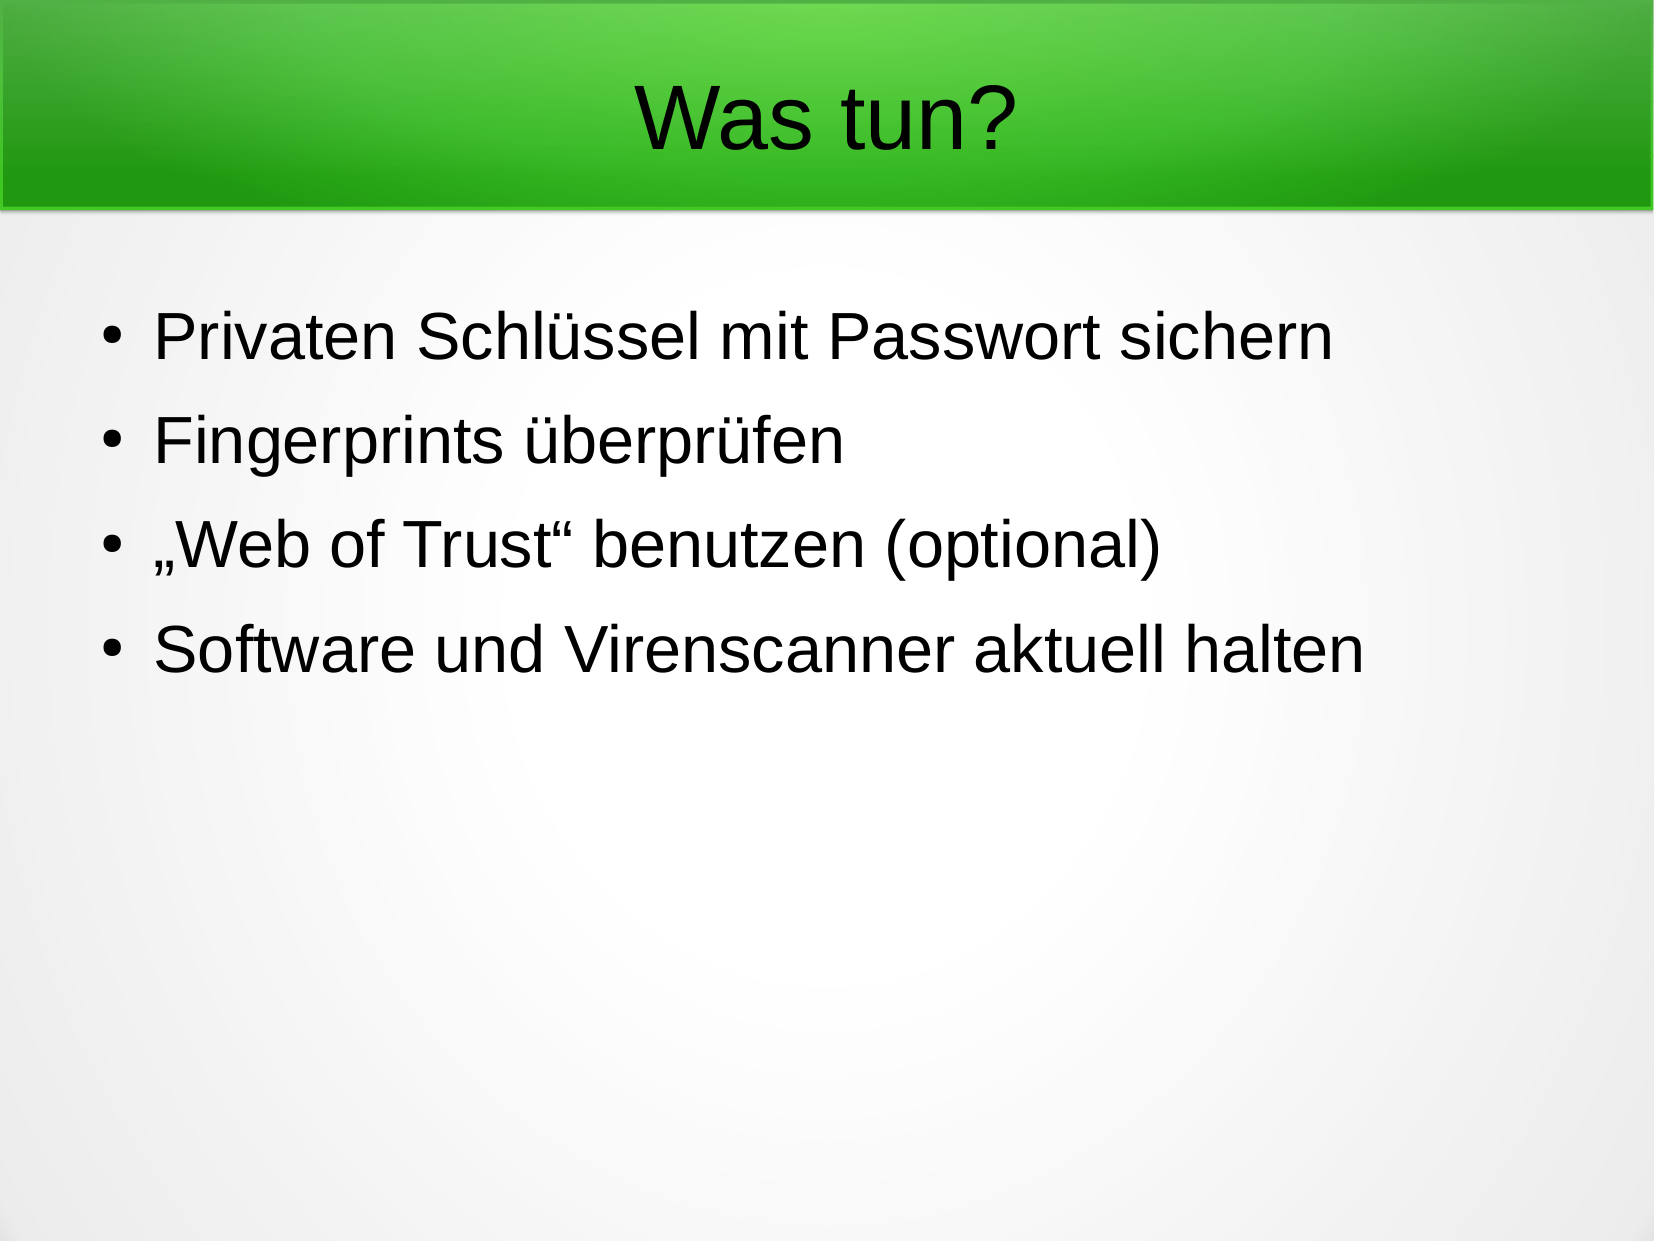

# Was tun?
Privaten Schlüssel mit Passwort sichern
Fingerprints überprüfen
„Web of Trust“ benutzen (optional)
Software und Virenscanner aktuell halten